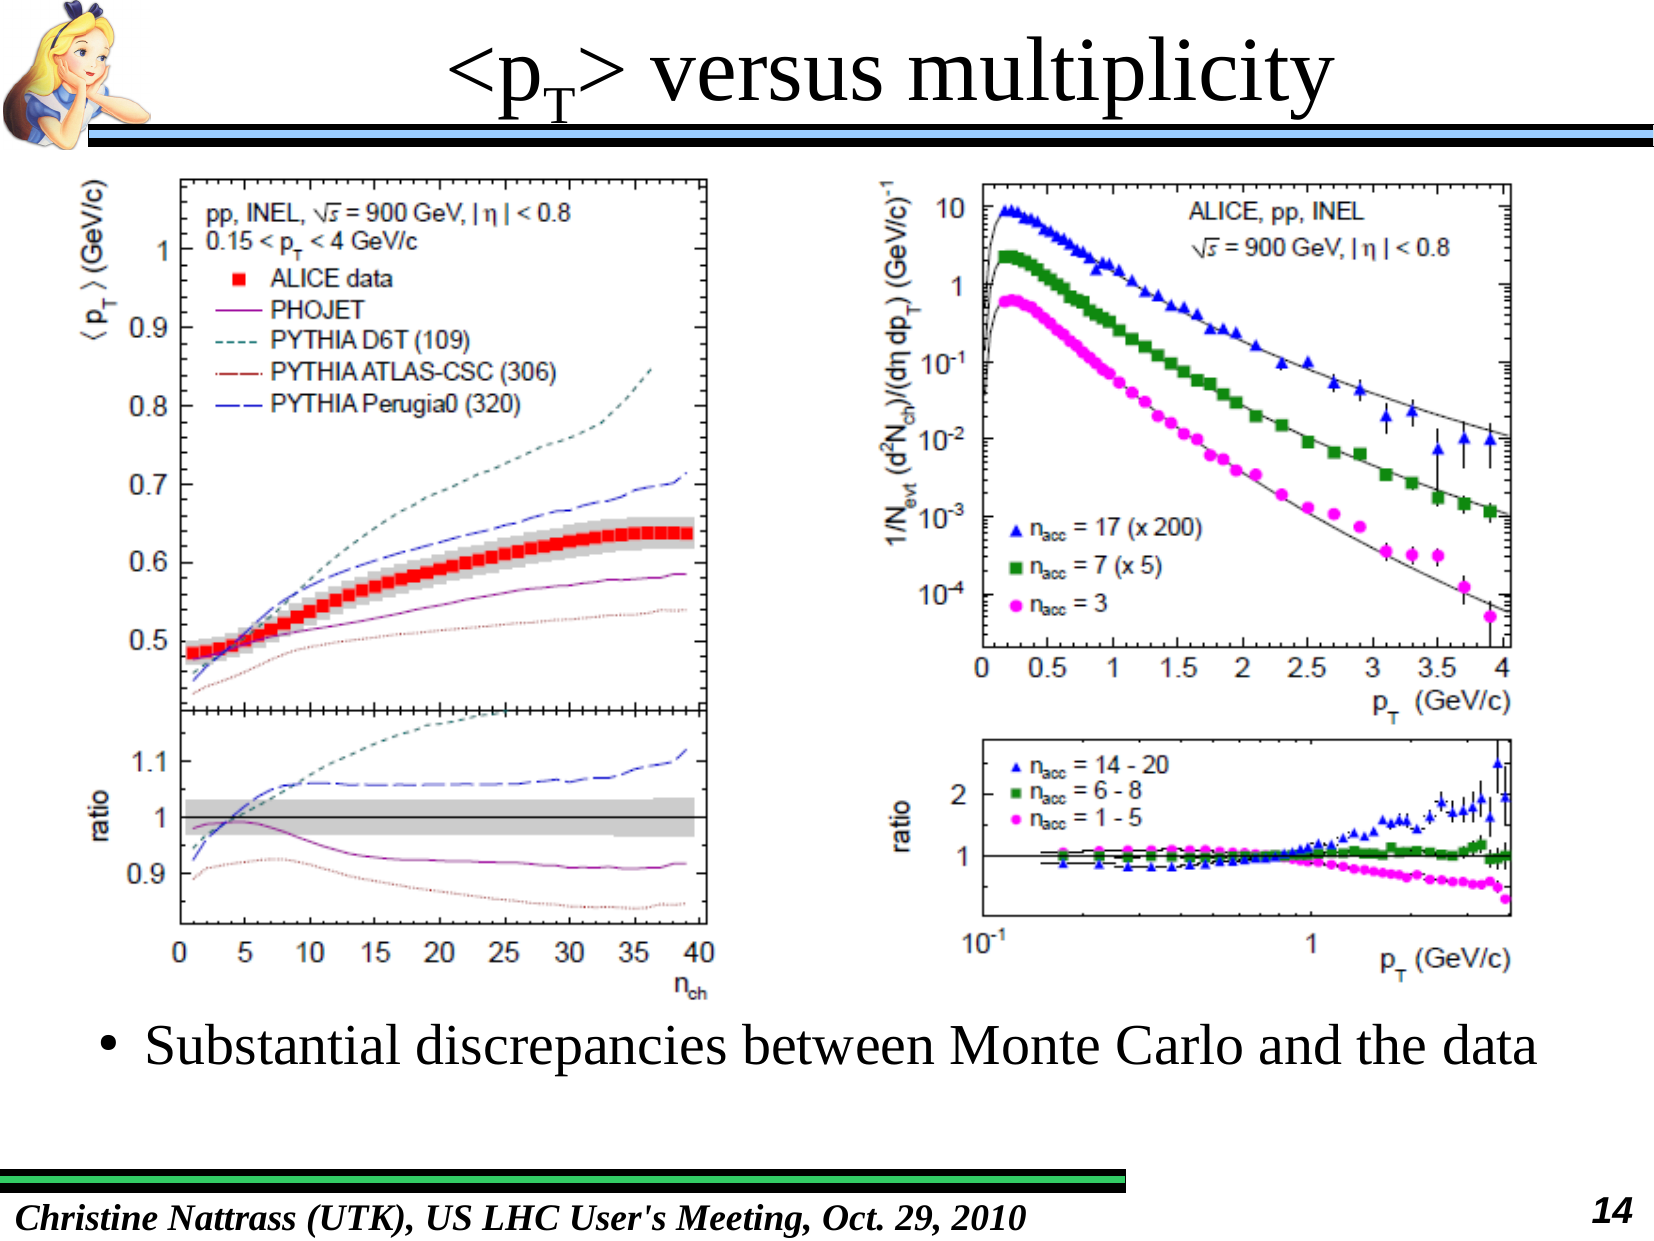

# <pT> versus multiplicity
Substantial discrepancies between Monte Carlo and the data
14